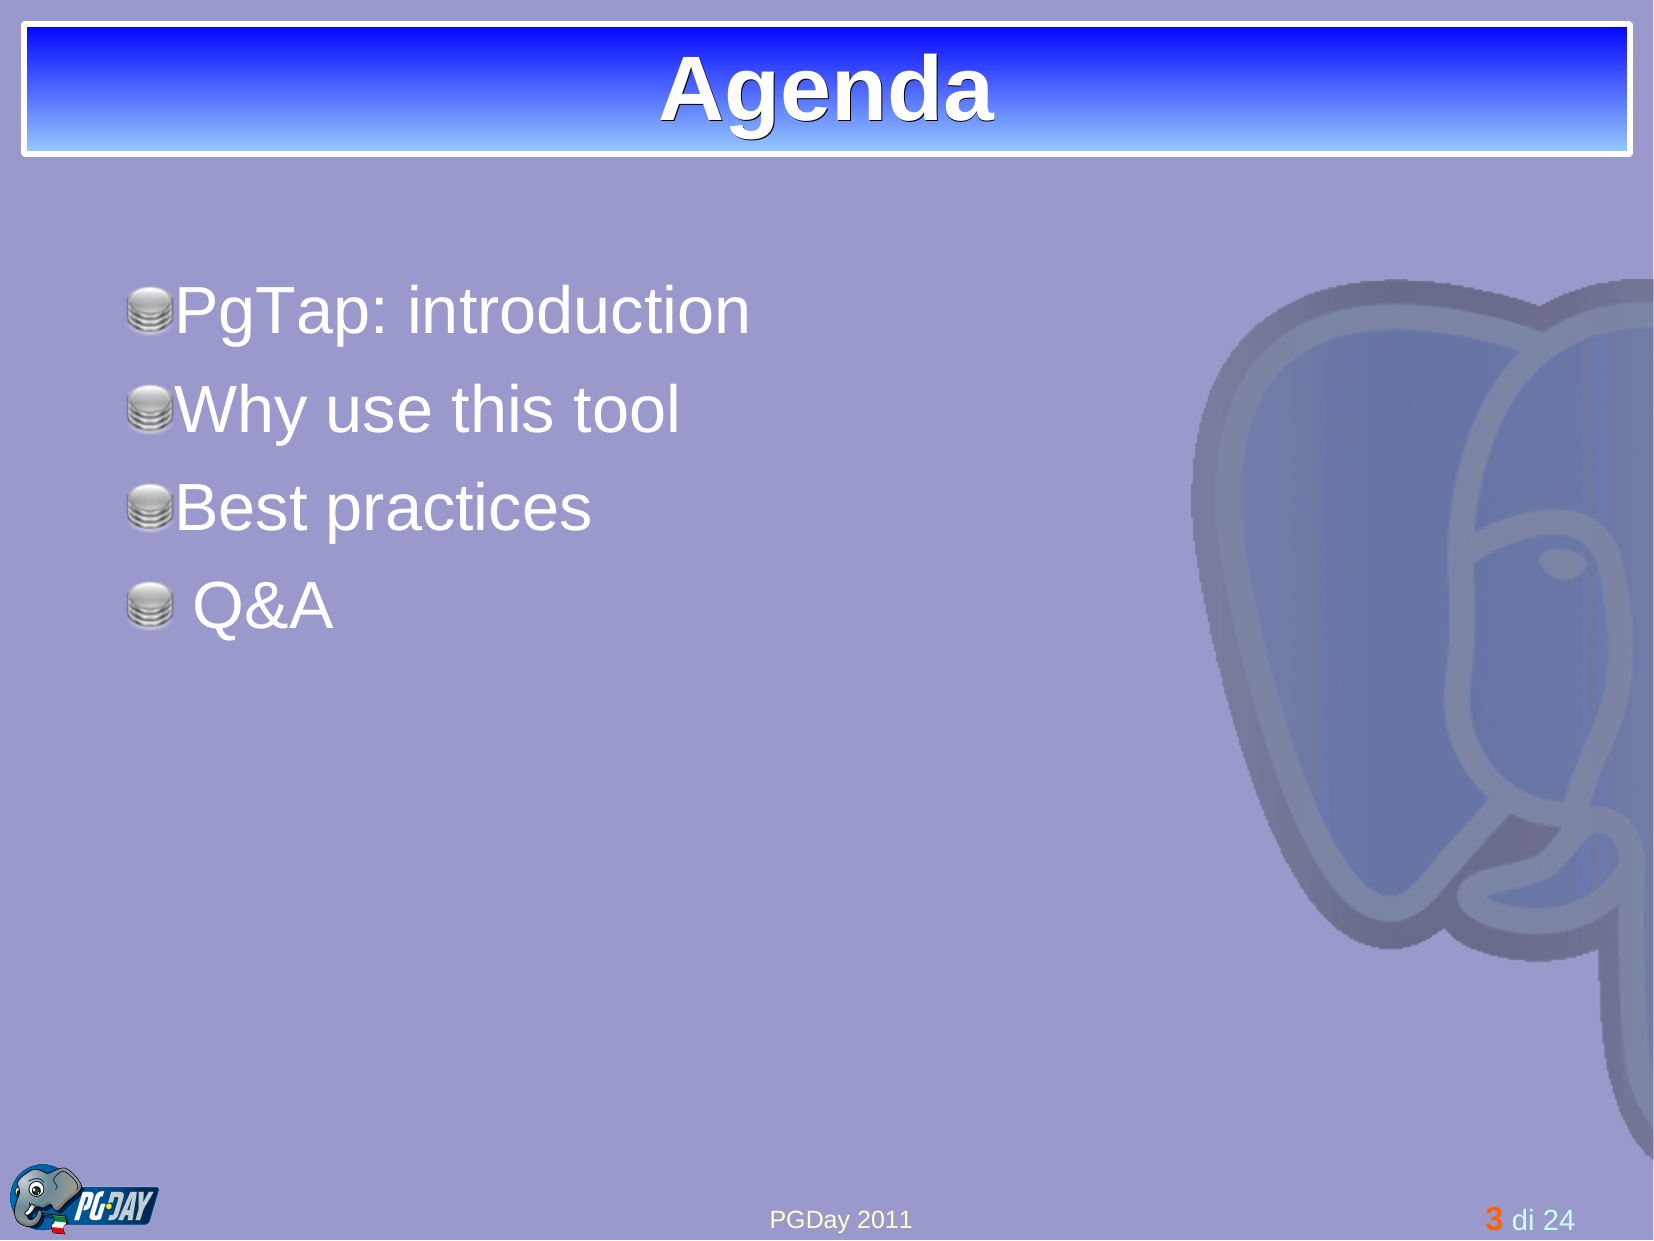

# Agenda
PgTap: introduction
Why use this tool
Best practices
 Q&A